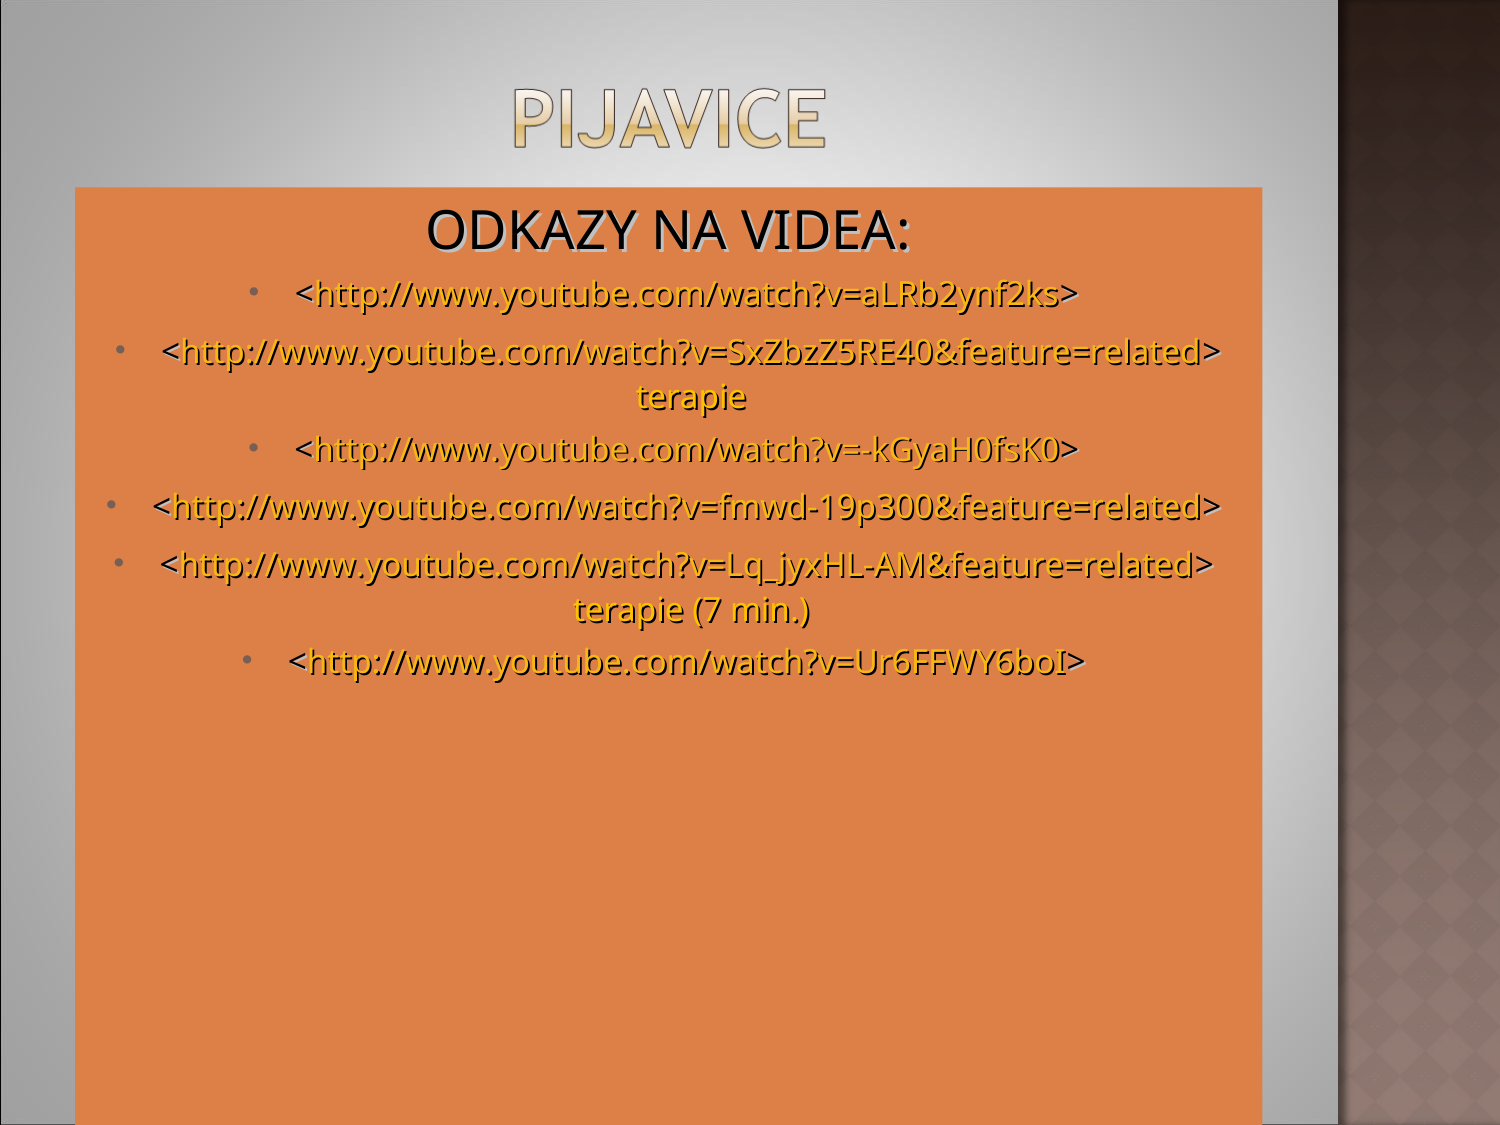

# ODKAZY NA VIDEA:
<http://www.youtube.com/watch?v=aLRb2ynf2ks>
<http://www.youtube.com/watch?v=SxZbzZ5RE40&feature=related> terapie
<http://www.youtube.com/watch?v=-kGyaH0fsK0>
<http://www.youtube.com/watch?v=fmwd-19p300&feature=related>
<http://www.youtube.com/watch?v=Lq_jyxHL-AM&feature=related> terapie (7 min.)
<http://www.youtube.com/watch?v=Ur6FFWY6boI>